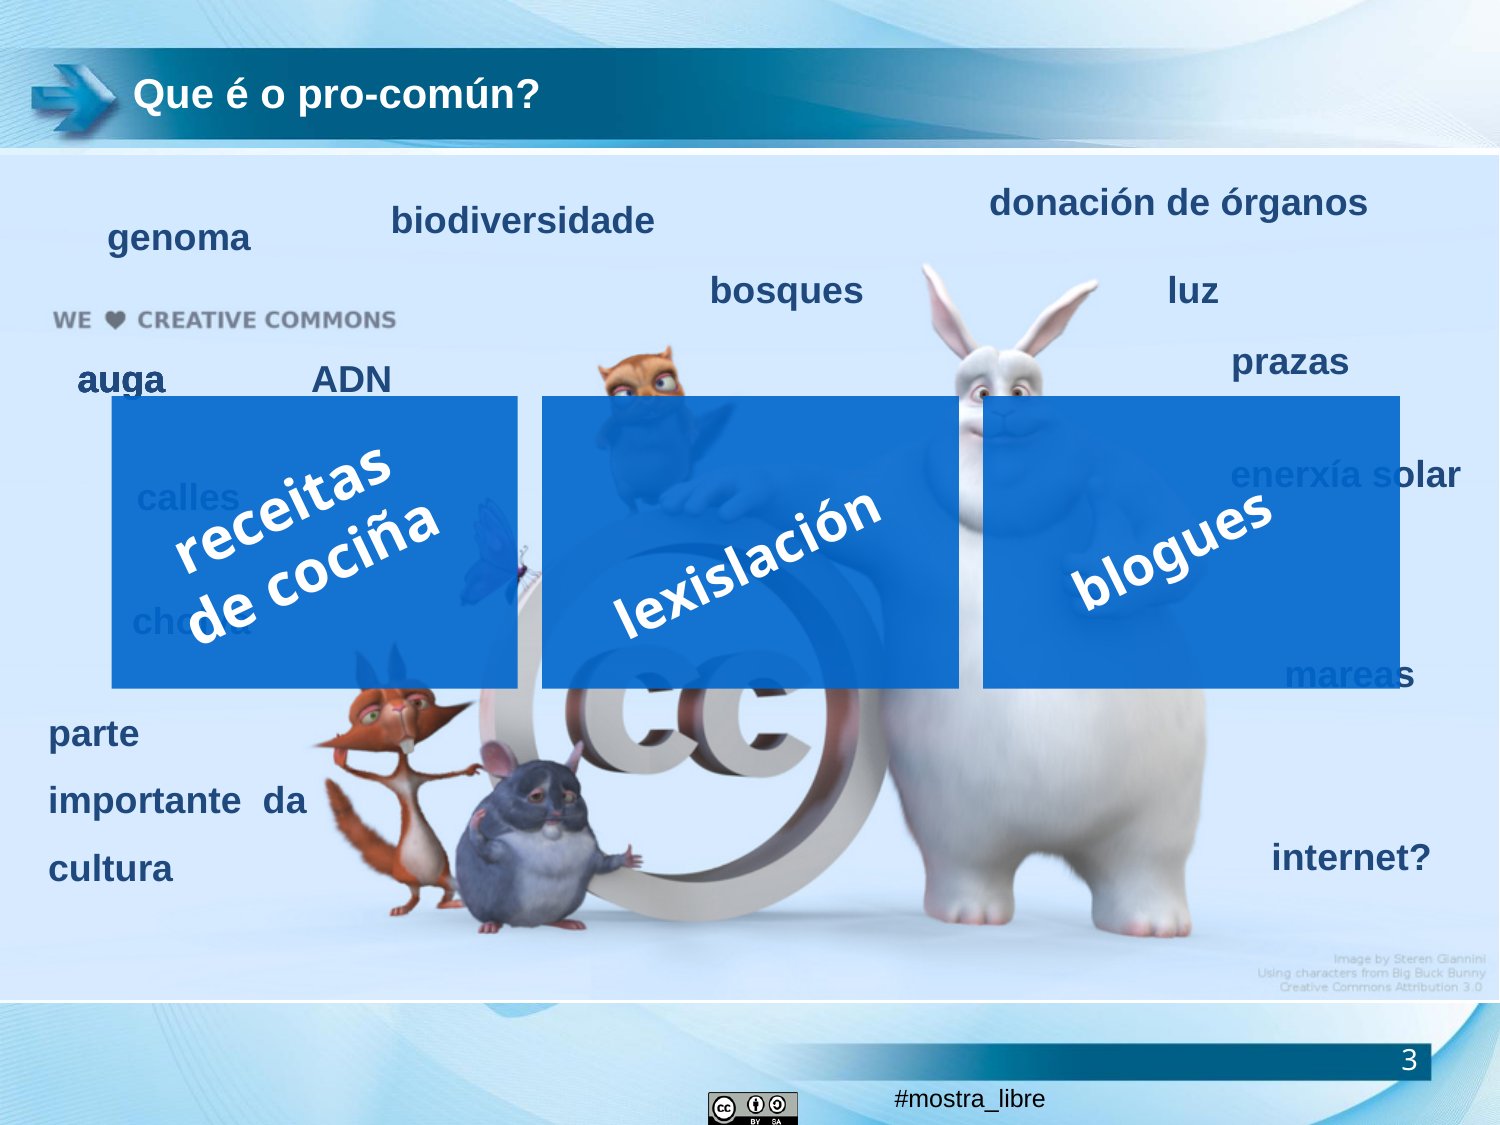

Que é o pro-común?
donación de órganos
biodiversidade
genoma
bosques
luz
prazas
ADN
auga
auga
auga
auga
auga
enerxía solar
calles
choiva
mareas
parte importante da cultura
internet?
receitas
de cociña
lexislación
blogues
#mostra_libre